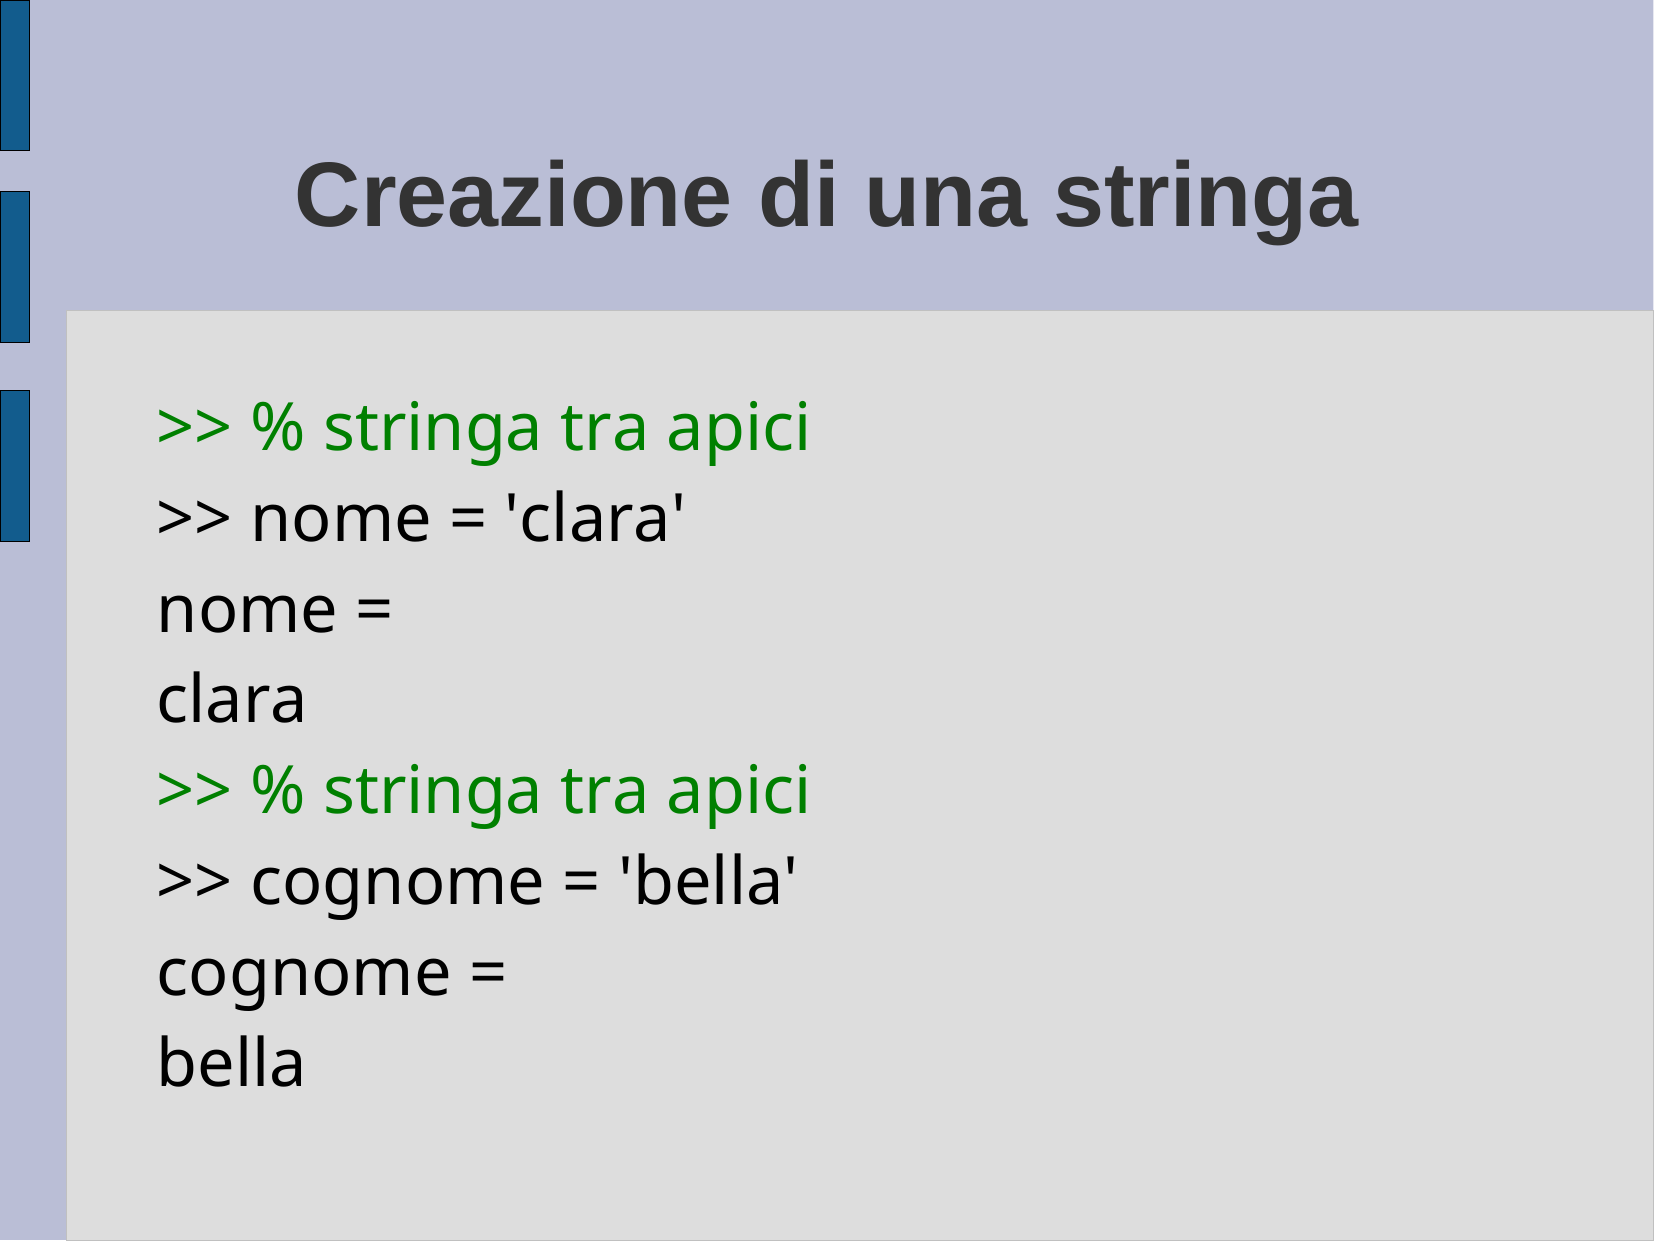

# Creazione di una stringa
>> % stringa tra apici
>> nome = 'clara'
nome =
clara
>> % stringa tra apici
>> cognome = 'bella'
cognome =
bella